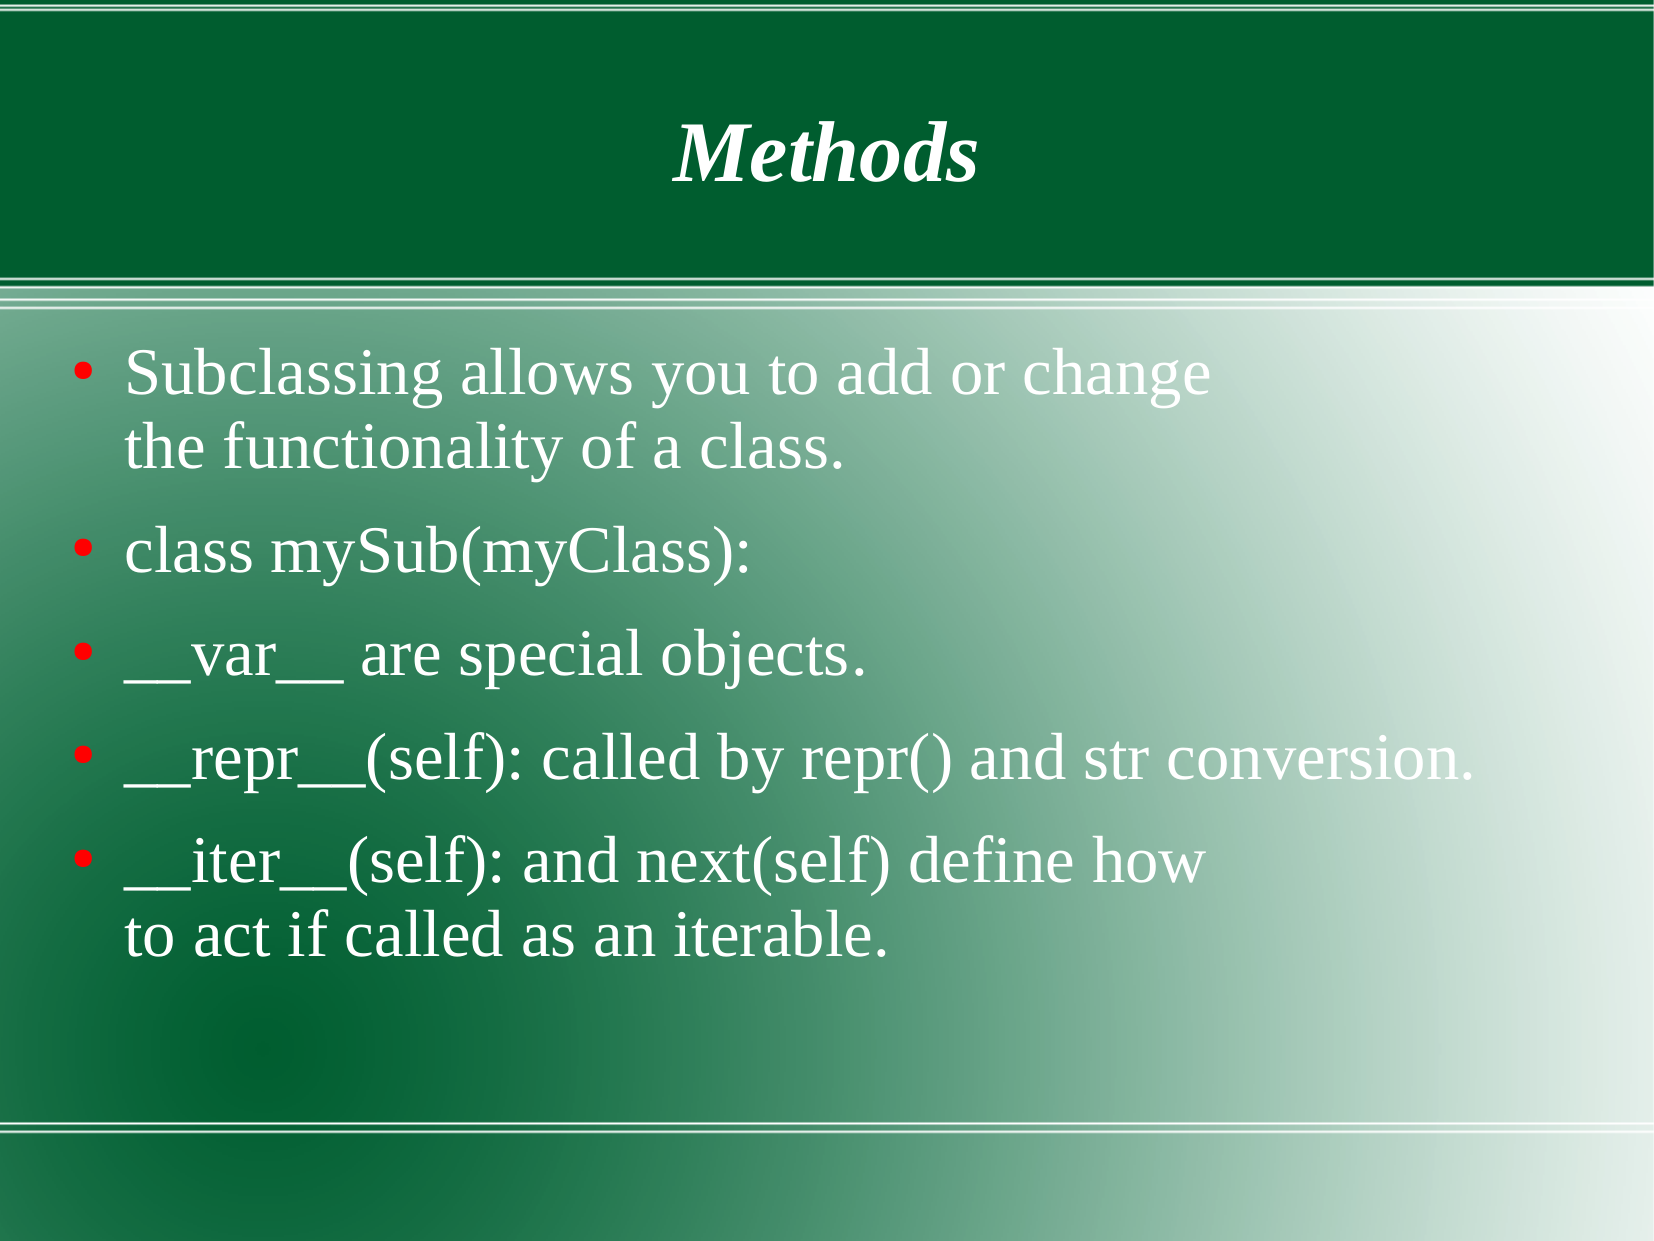

# Methods
Subclassing allows you to add or change
the functionality of a class.
class mySub(myClass):
__var__ are special objects.
__repr__(self): called by repr() and str conversion.
__iter__(self): and next(self) define how
to act if called as an iterable.